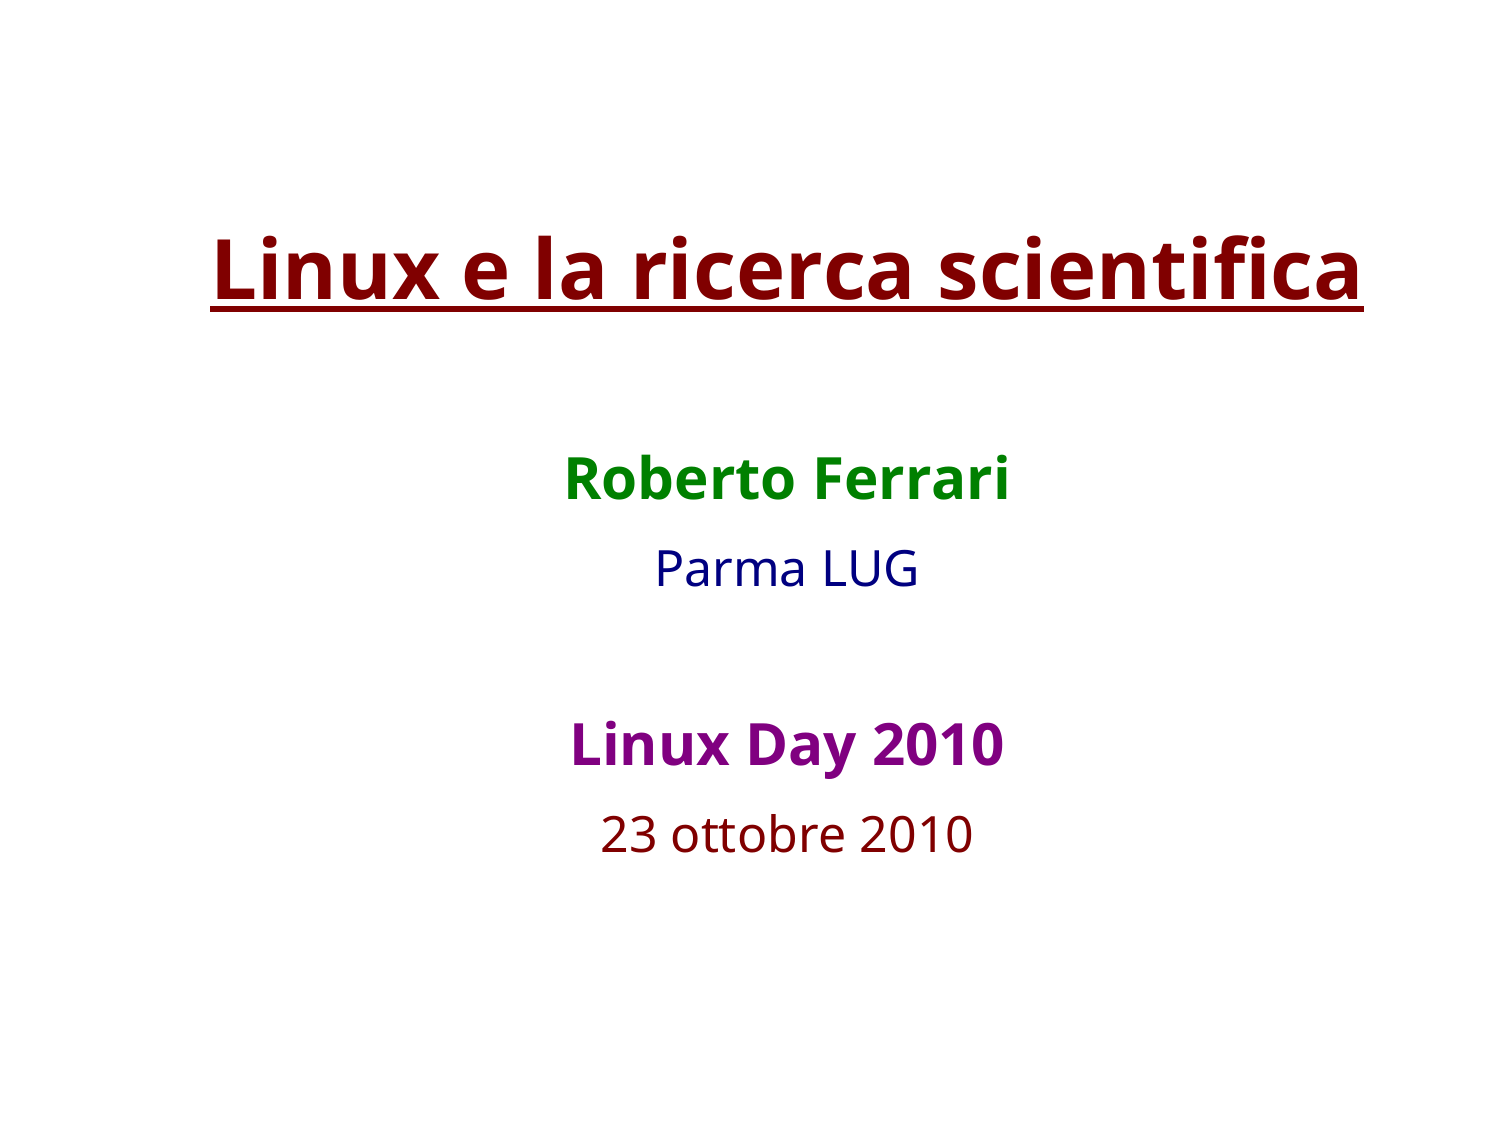

# Linux e la ricerca scientifica
Roberto Ferrari
Parma LUG
Linux Day 2010
23 ottobre 2010